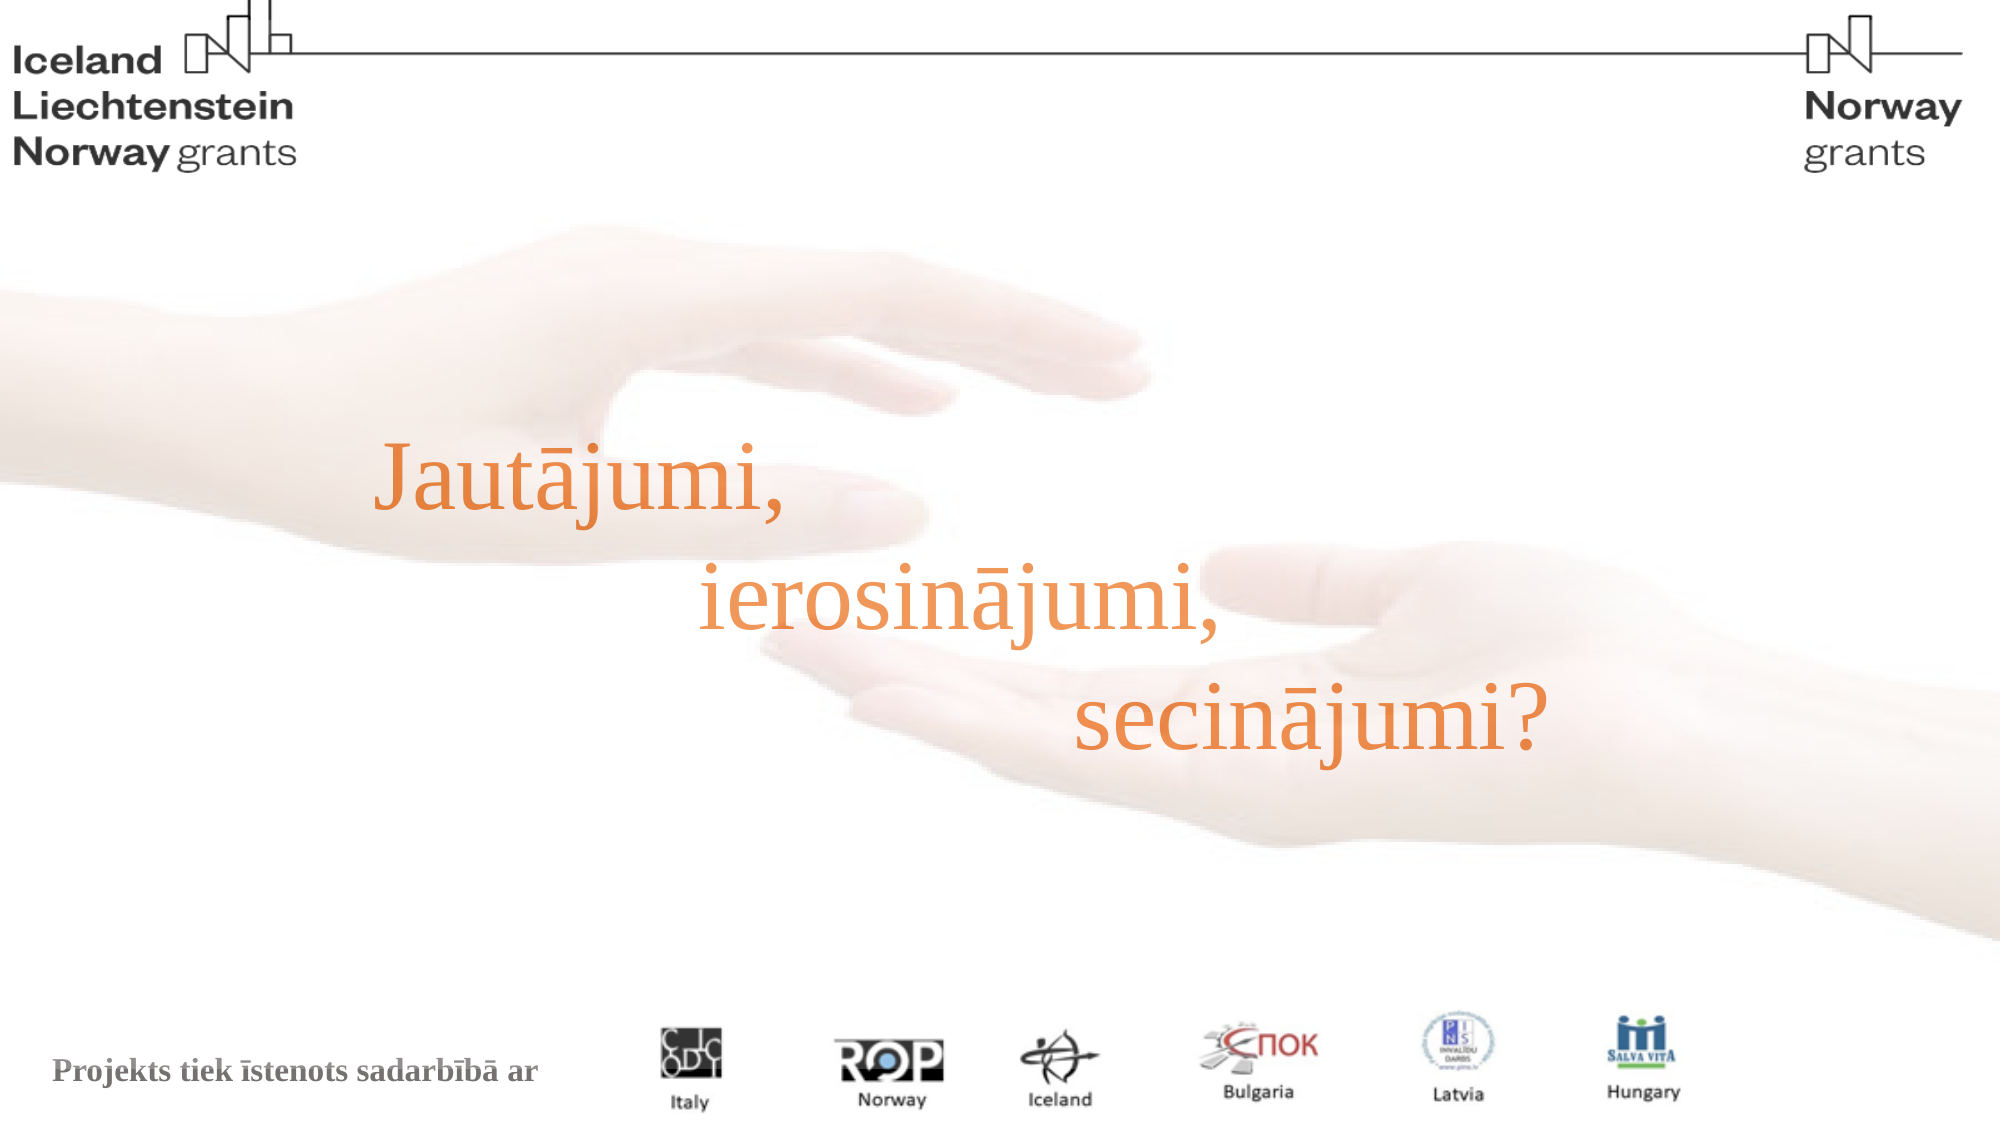

Jautājumi,
 ierosinājumi,
 secinājumi?
Projekts tiek īstenots sadarbībā ar